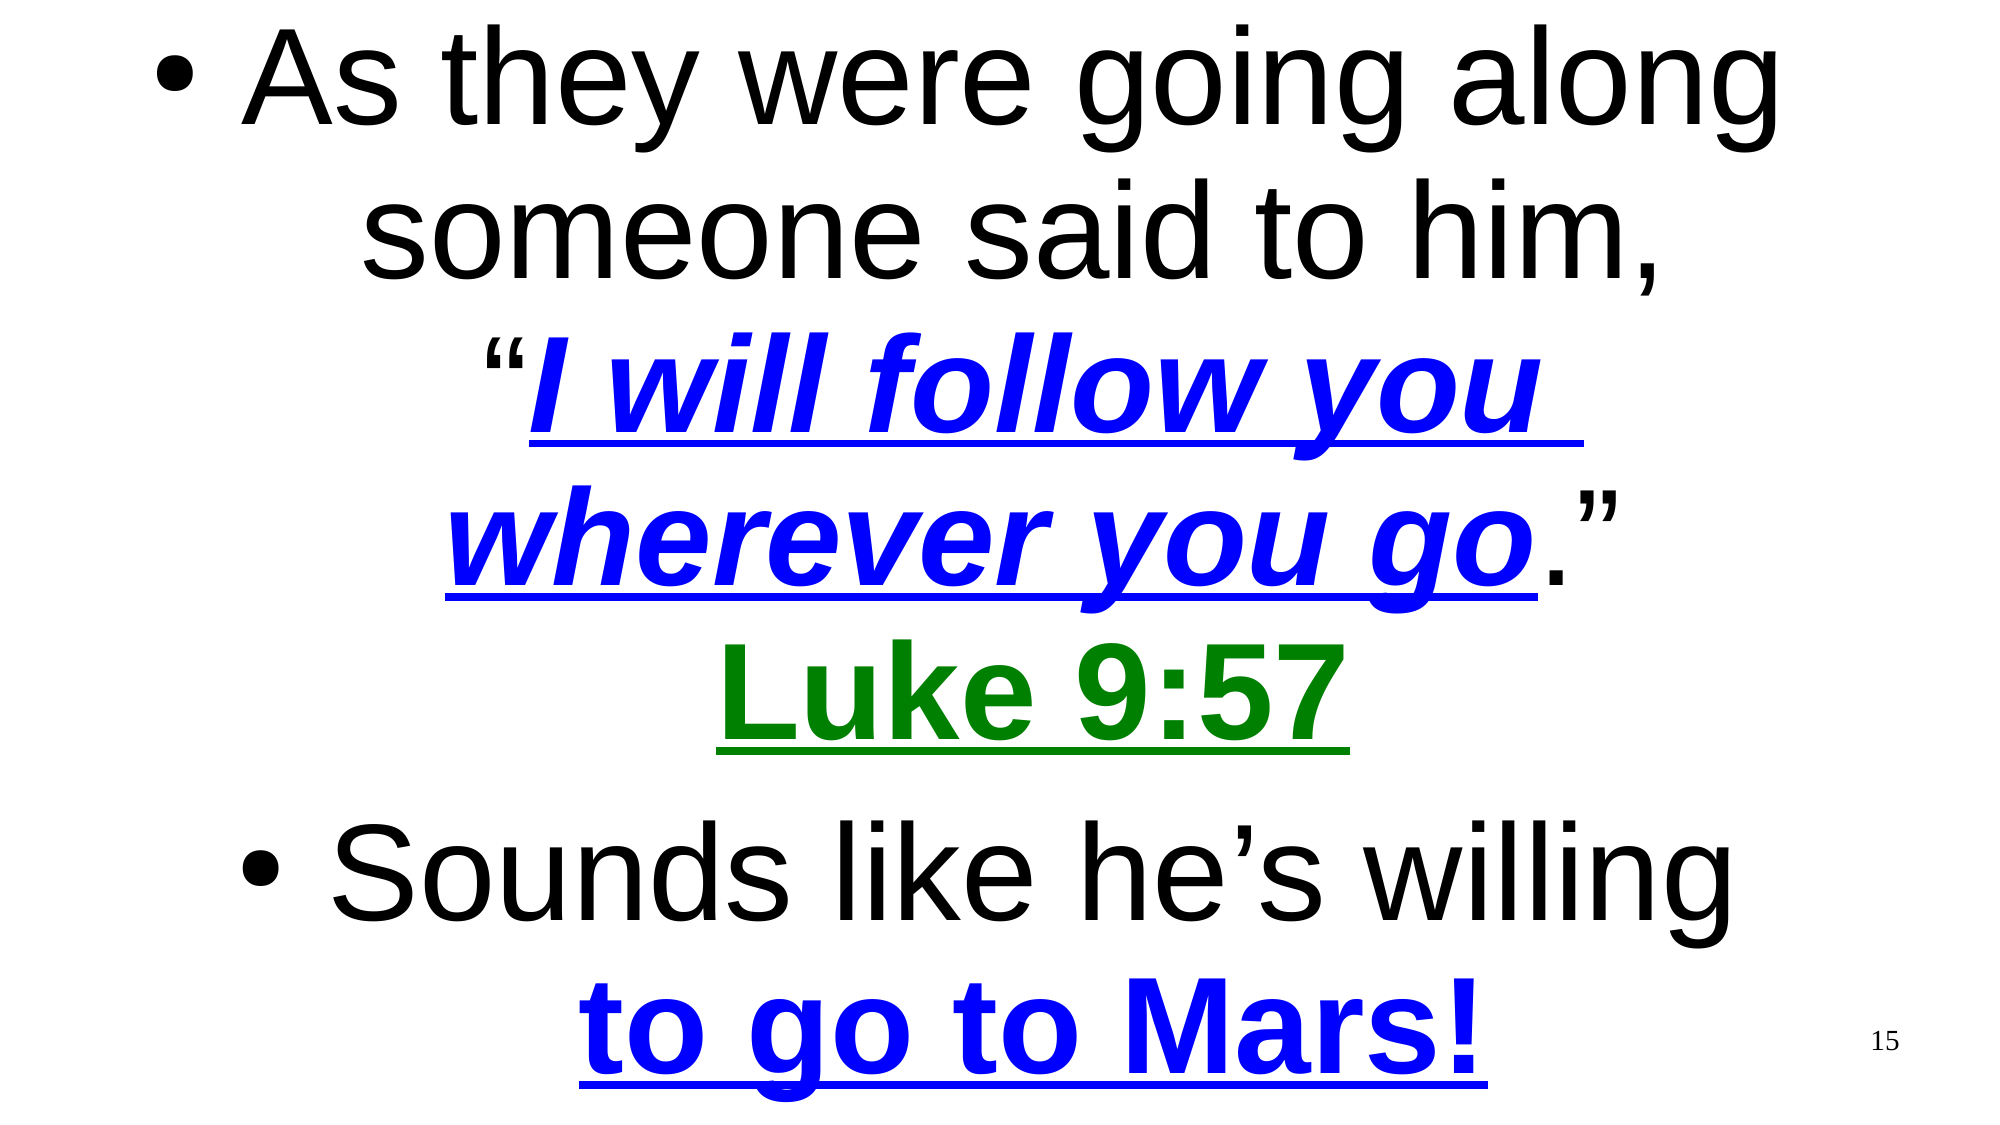

# As they were going along   someone said to him, “I will follow you wherever you go.” Luke 9:57
 Sounds like he’s willing
to go to Mars!
15